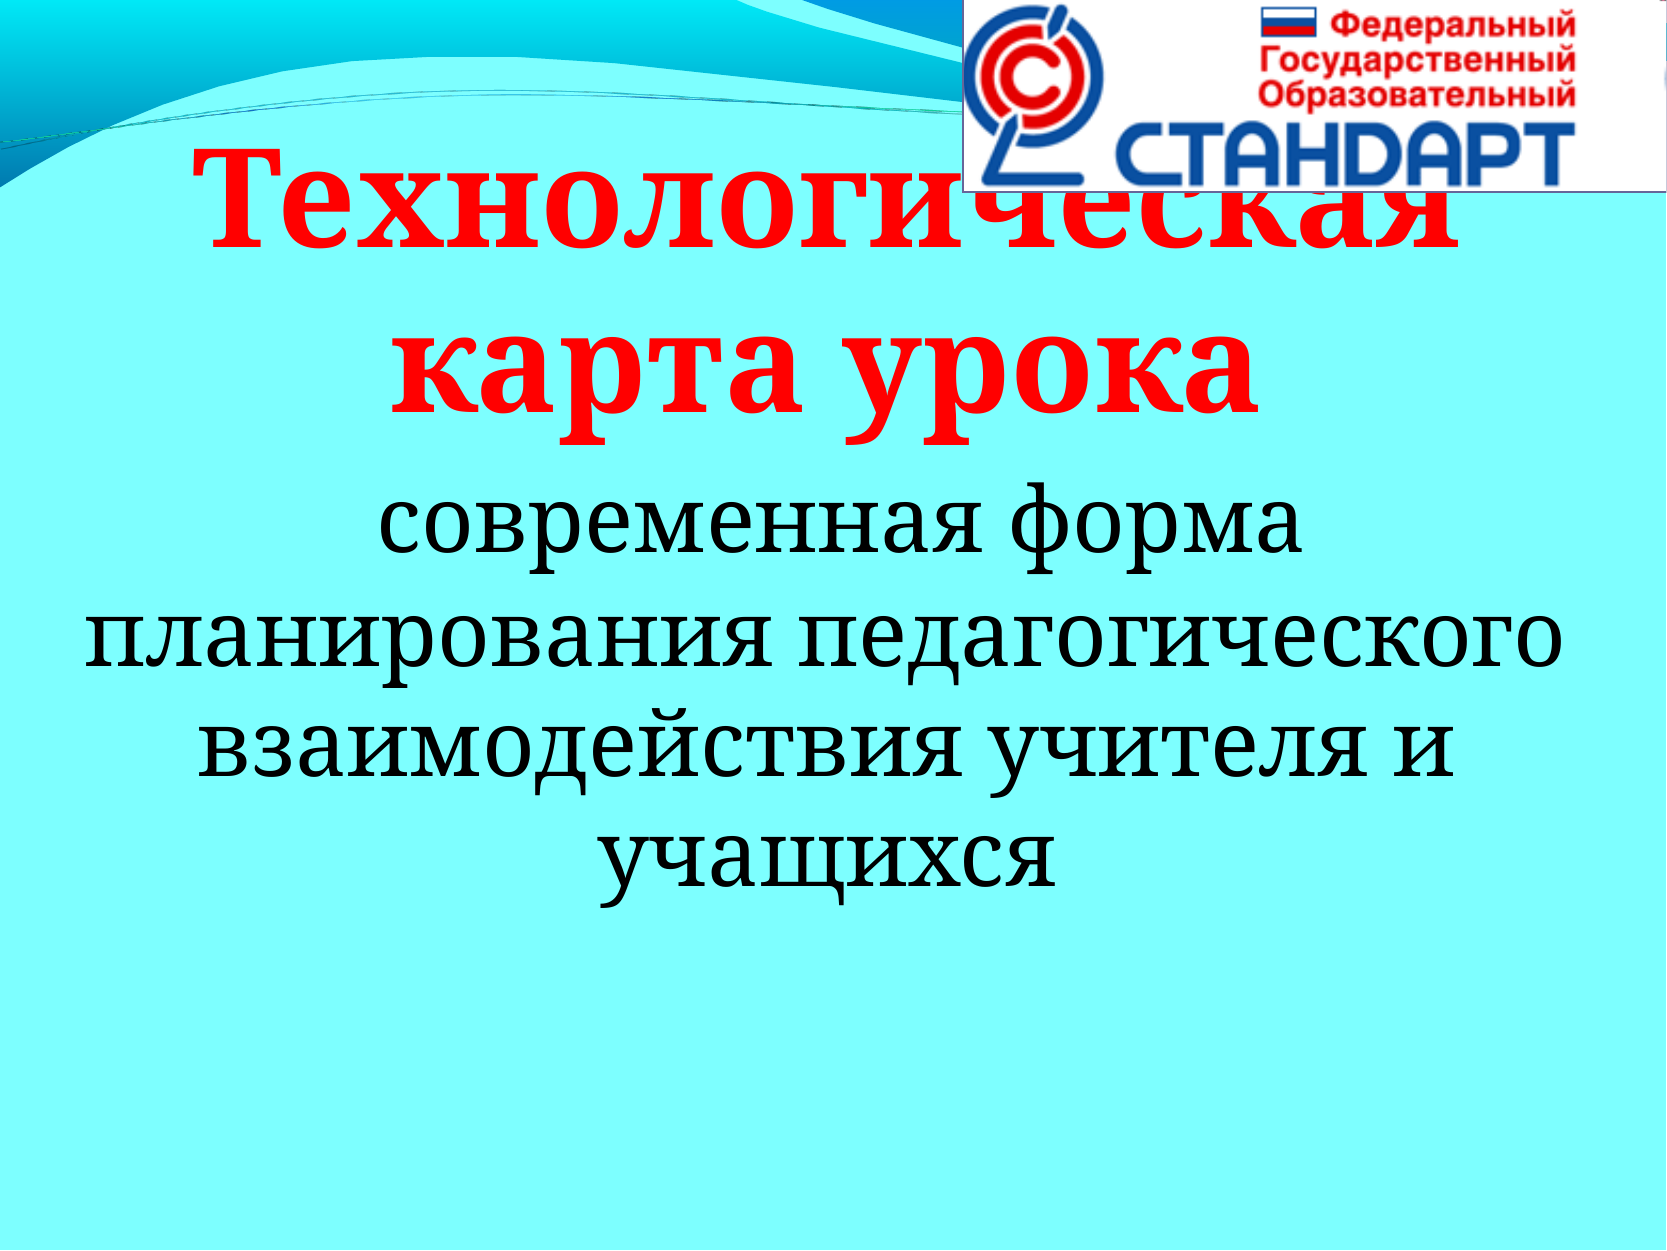

Технологическая карта урока
 современная форма планирования педагогического взаимодействия учителя и учащихся